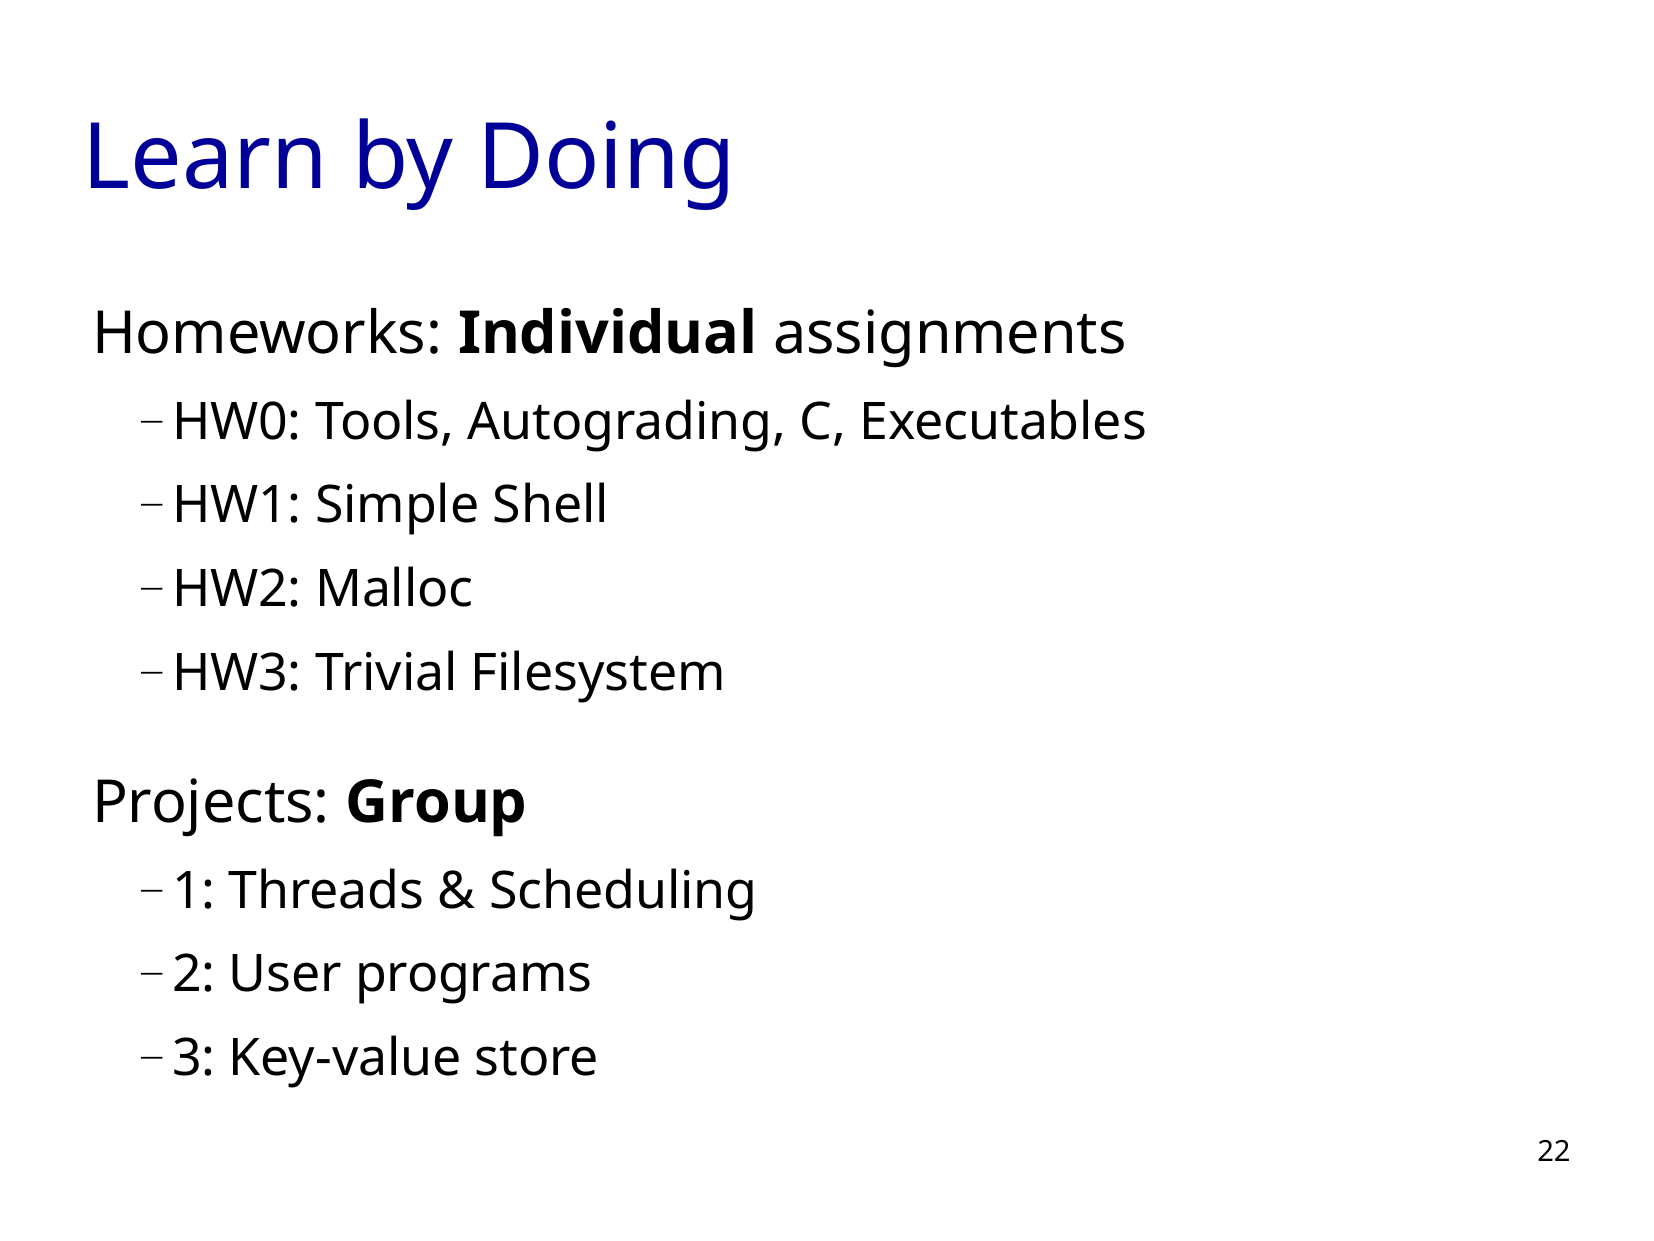

# Learn by Doing
Homeworks: Individual assignments
HW0: Tools, Autograding, C, Executables
HW1: Simple Shell
HW2: Malloc
HW3: Trivial Filesystem
Projects: Group
1: Threads & Scheduling
2: User programs
3: Key-value store
22